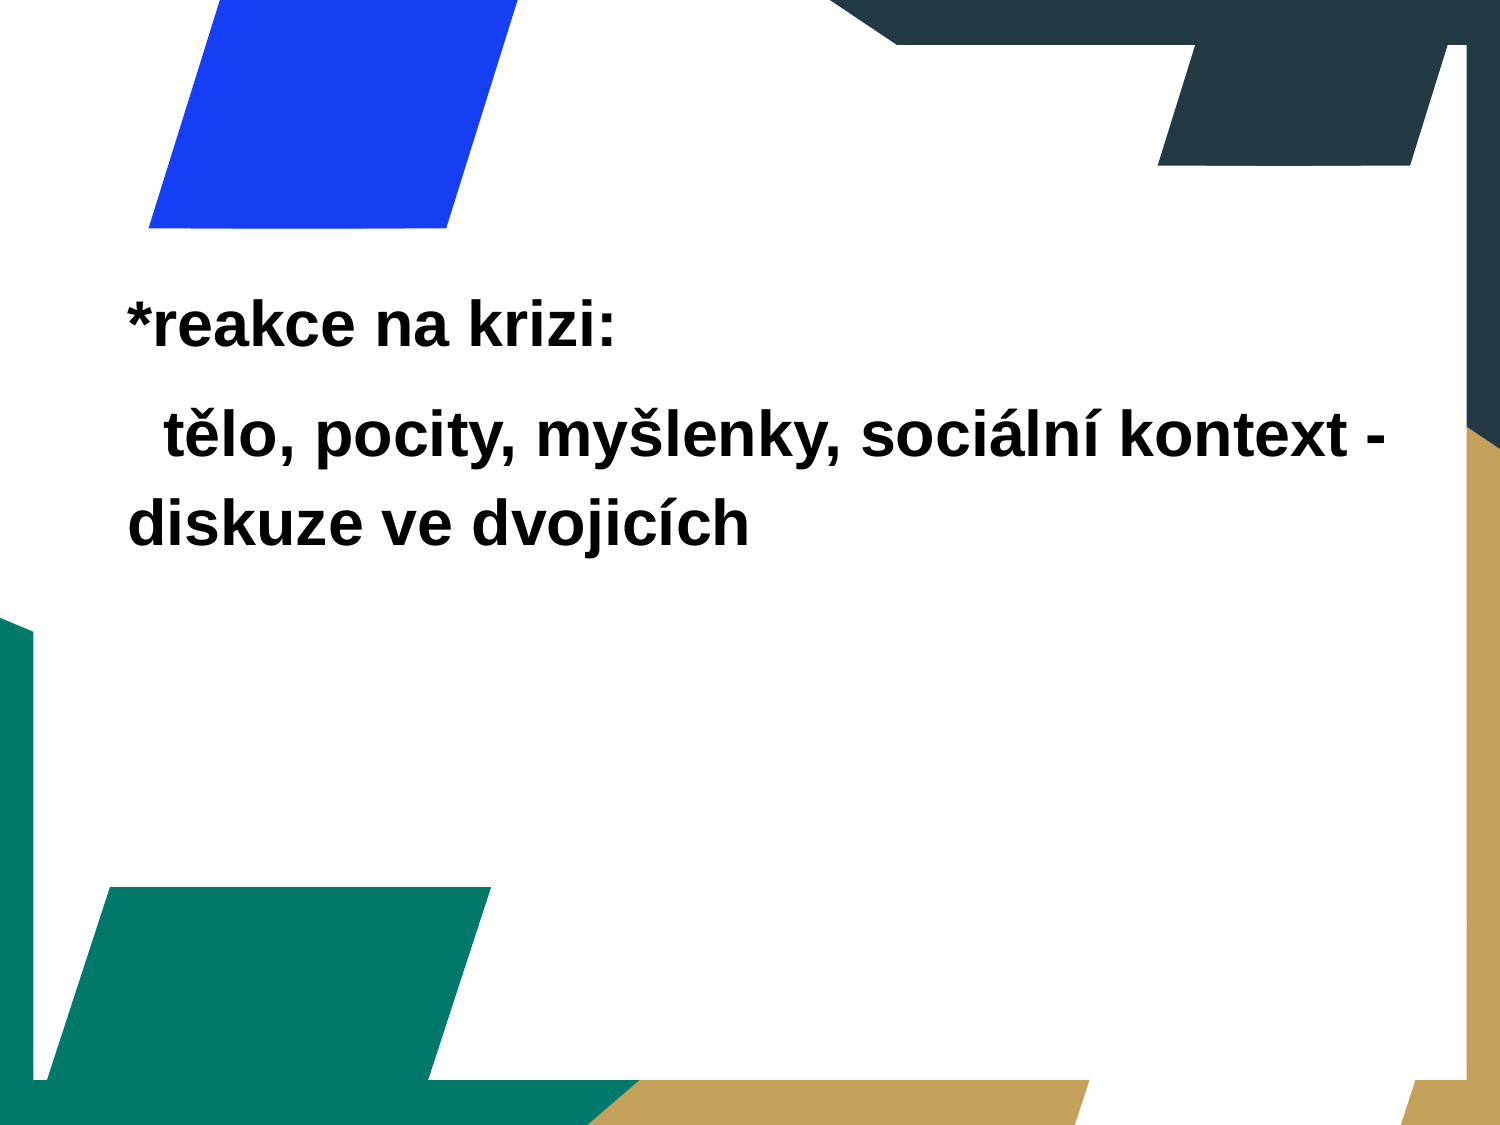

#
*reakce na krizi:
 tělo, pocity, myšlenky, sociální kontext - diskuze ve dvojicích